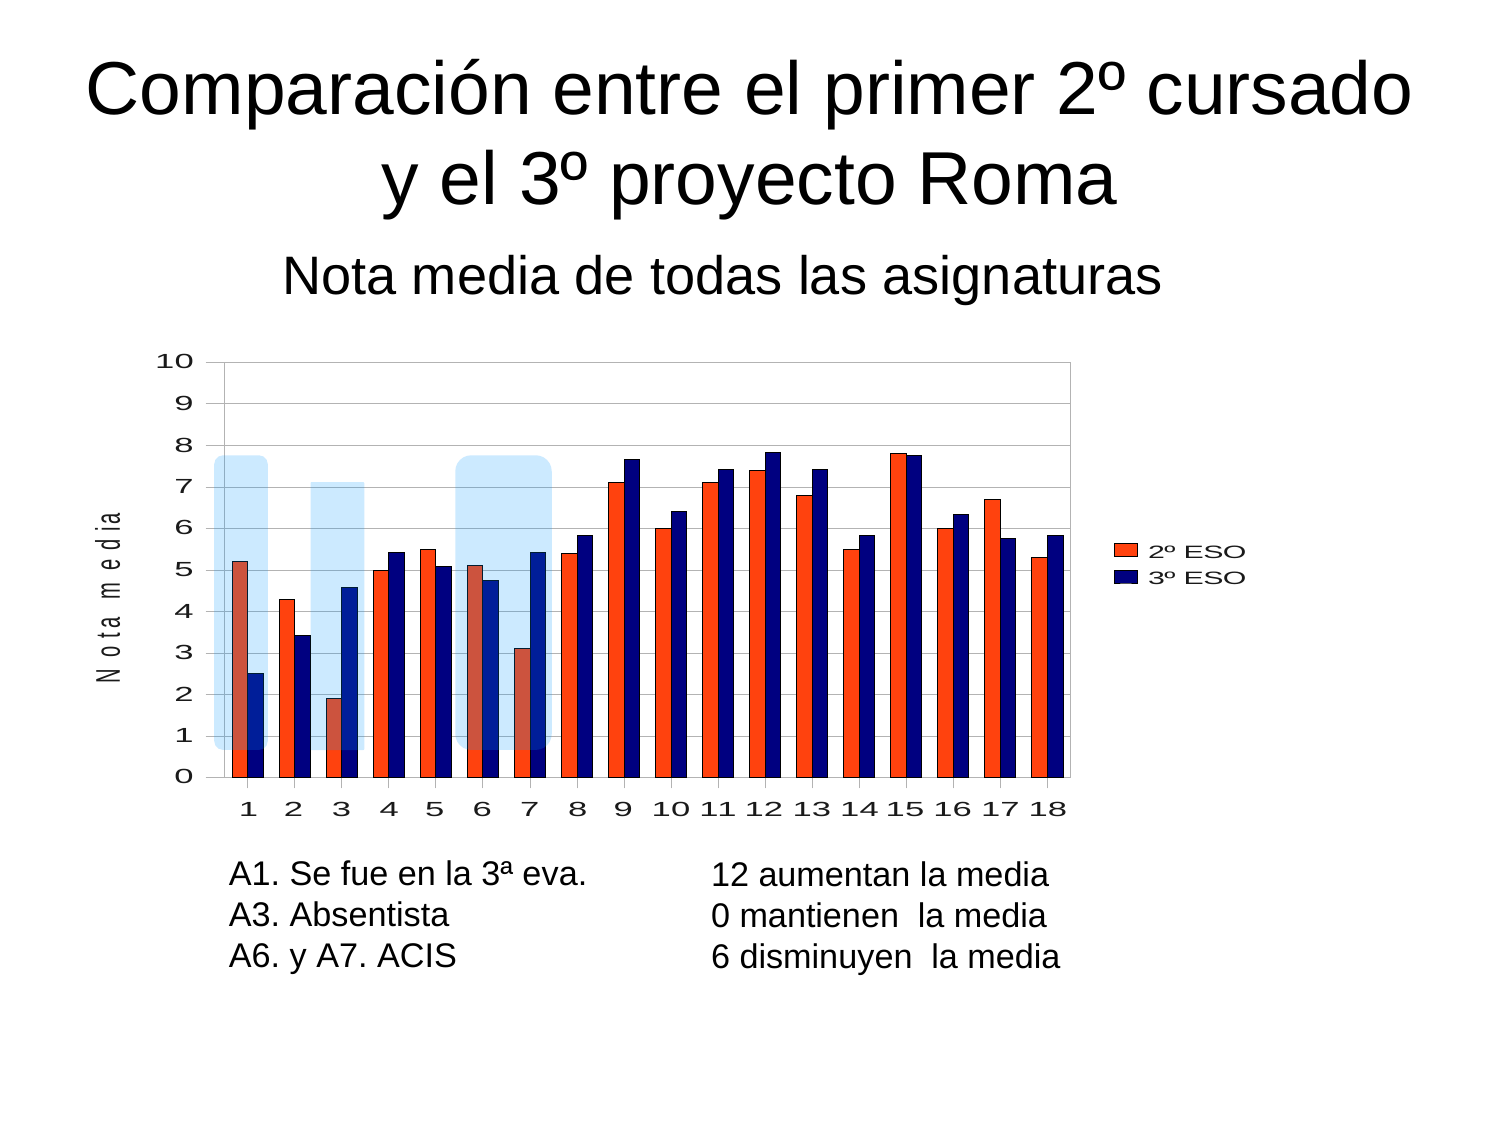

Comparación entre el primer 2º cursado y el 3º proyecto Roma
Nota media de todas las asignaturas
A1. Se fue en la 3ª eva.
A3. Absentista
A6. y A7. ACIS
12 aumentan la media
0 mantienen la media
6 disminuyen la media